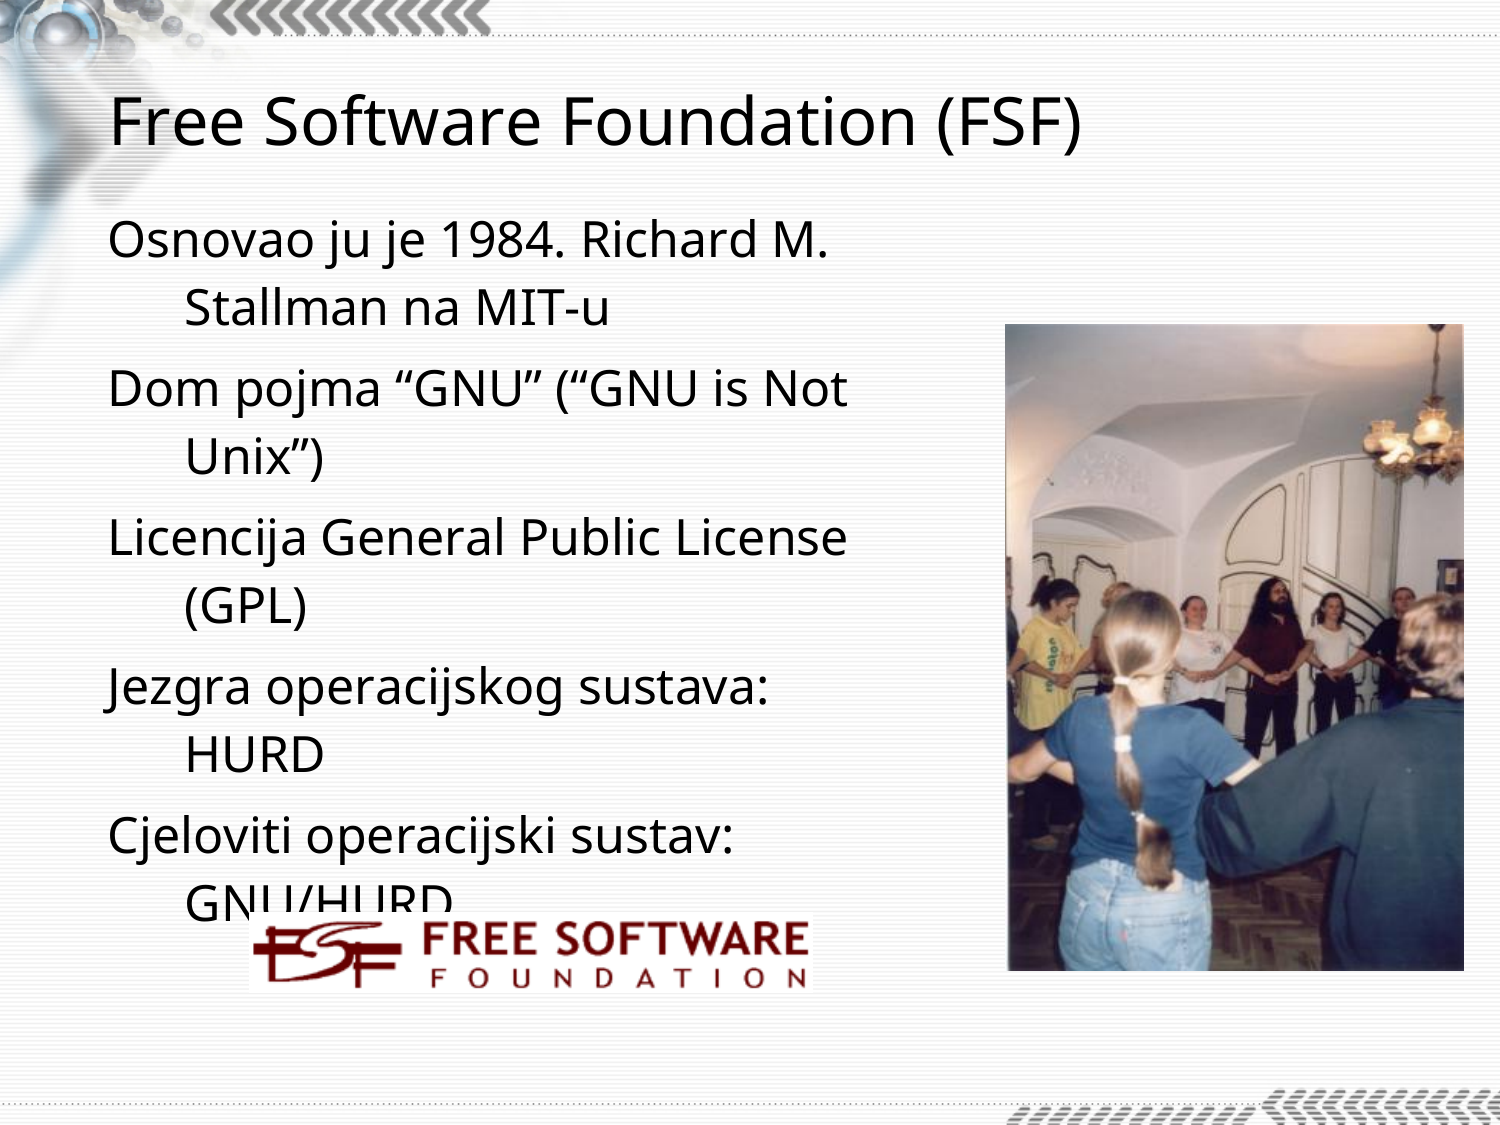

# Free Software Foundation (FSF)
Osnovao ju je 1984. Richard M. Stallman na MIT-u
Dom pojma “GNU” (“GNU is Not Unix”)
Licencija General Public License (GPL)
Jezgra operacijskog sustava: HURD
Cjeloviti operacijski sustav: GNU/HURD